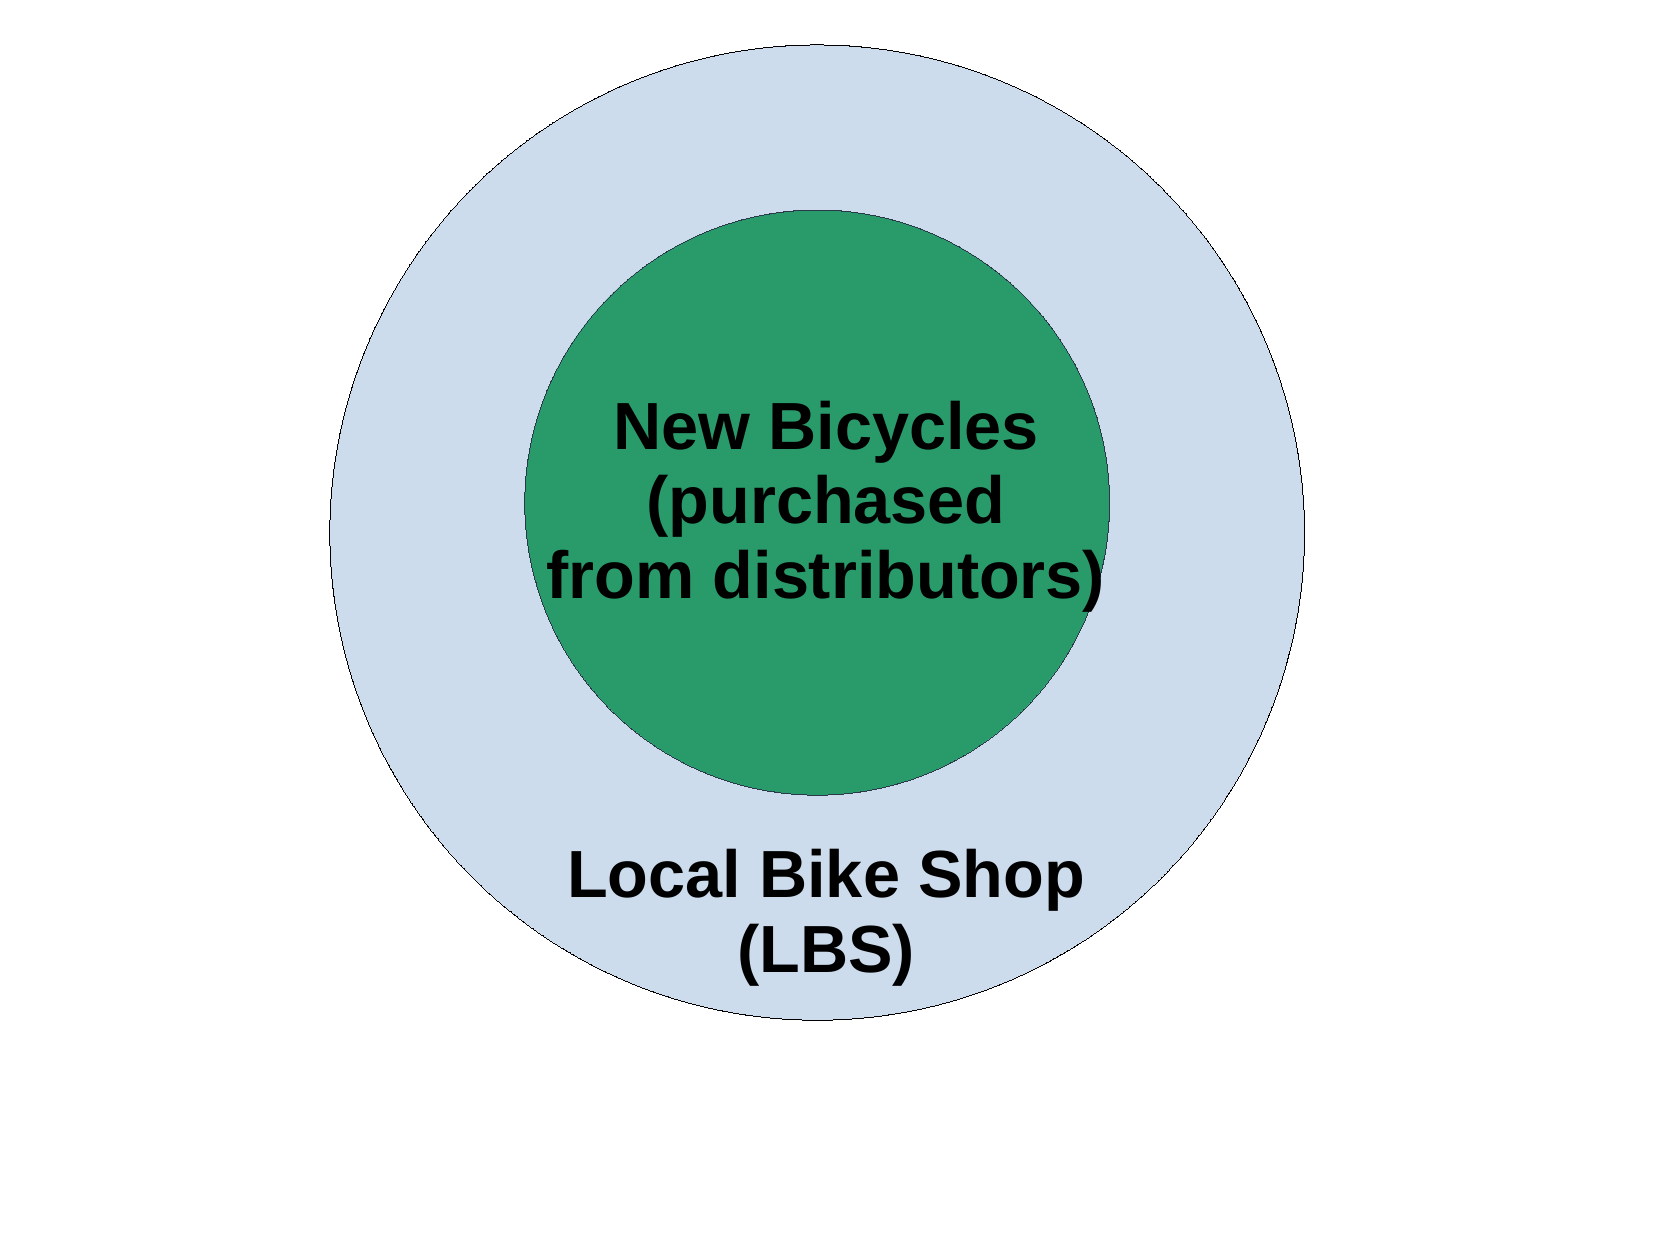

# New Bicycles
(purchased
from distributors)
Local Bike Shop
(LBS)